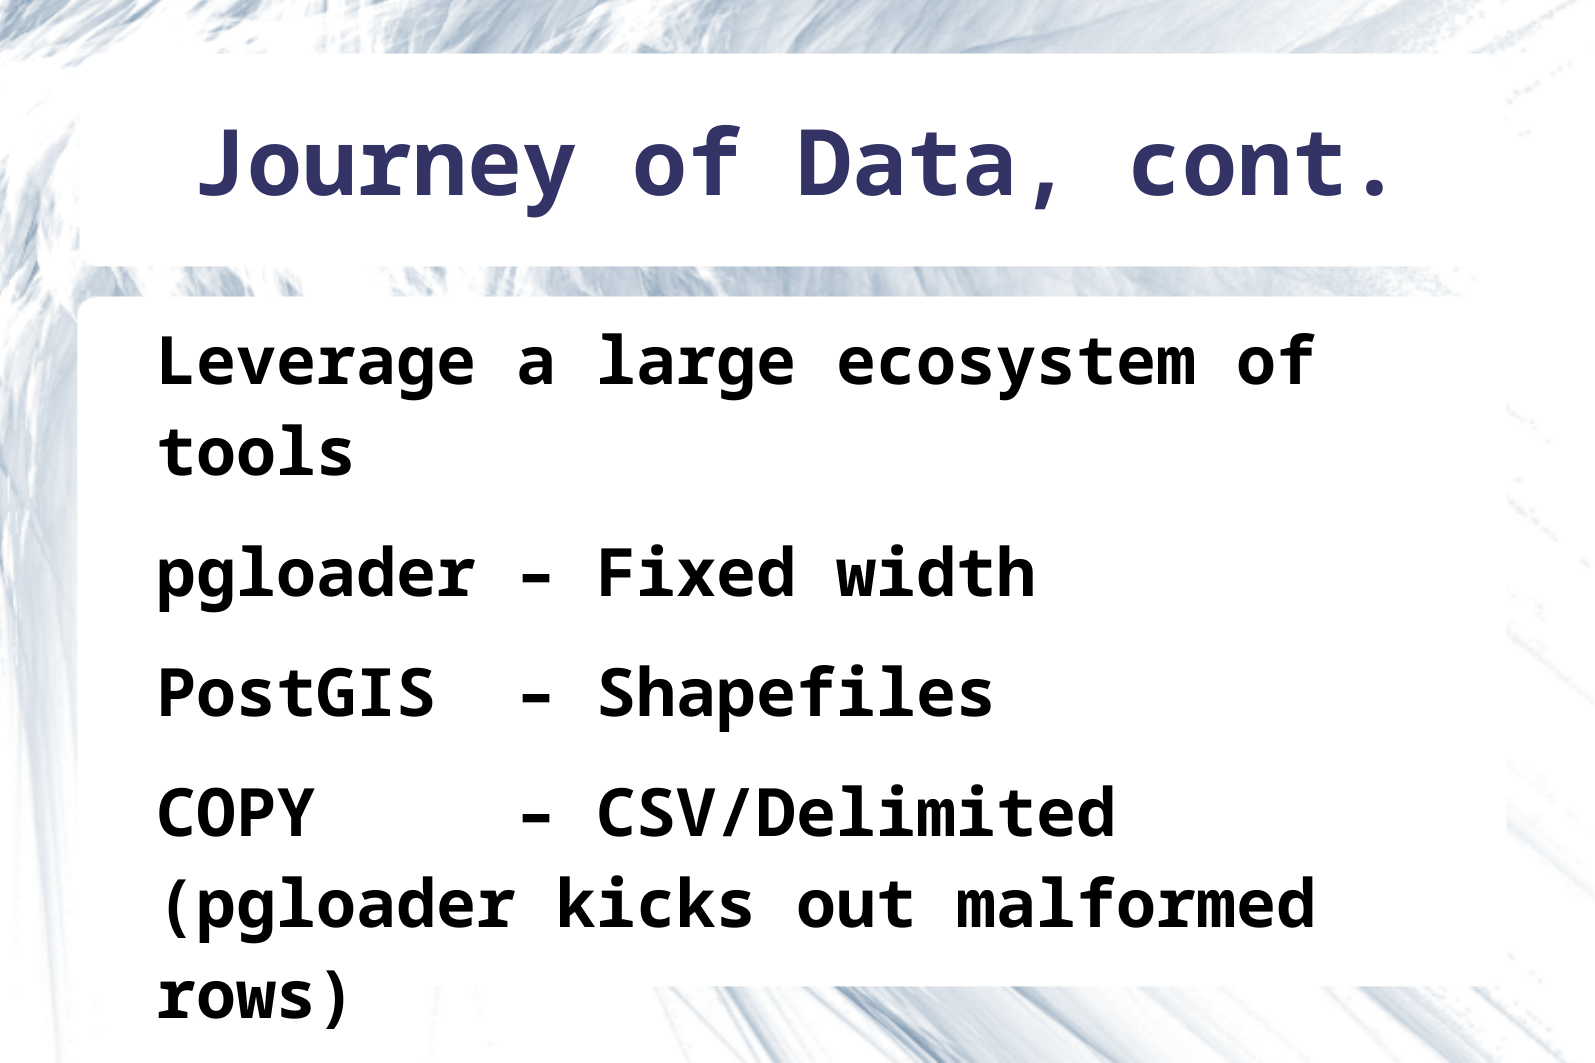

# Journey of Data, cont.
Leverage a large ecosystem of tools
pgloader – Fixed width
PostGIS – Shapefiles
COPY – CSV/Delimited (pgloader kicks out malformed rows)